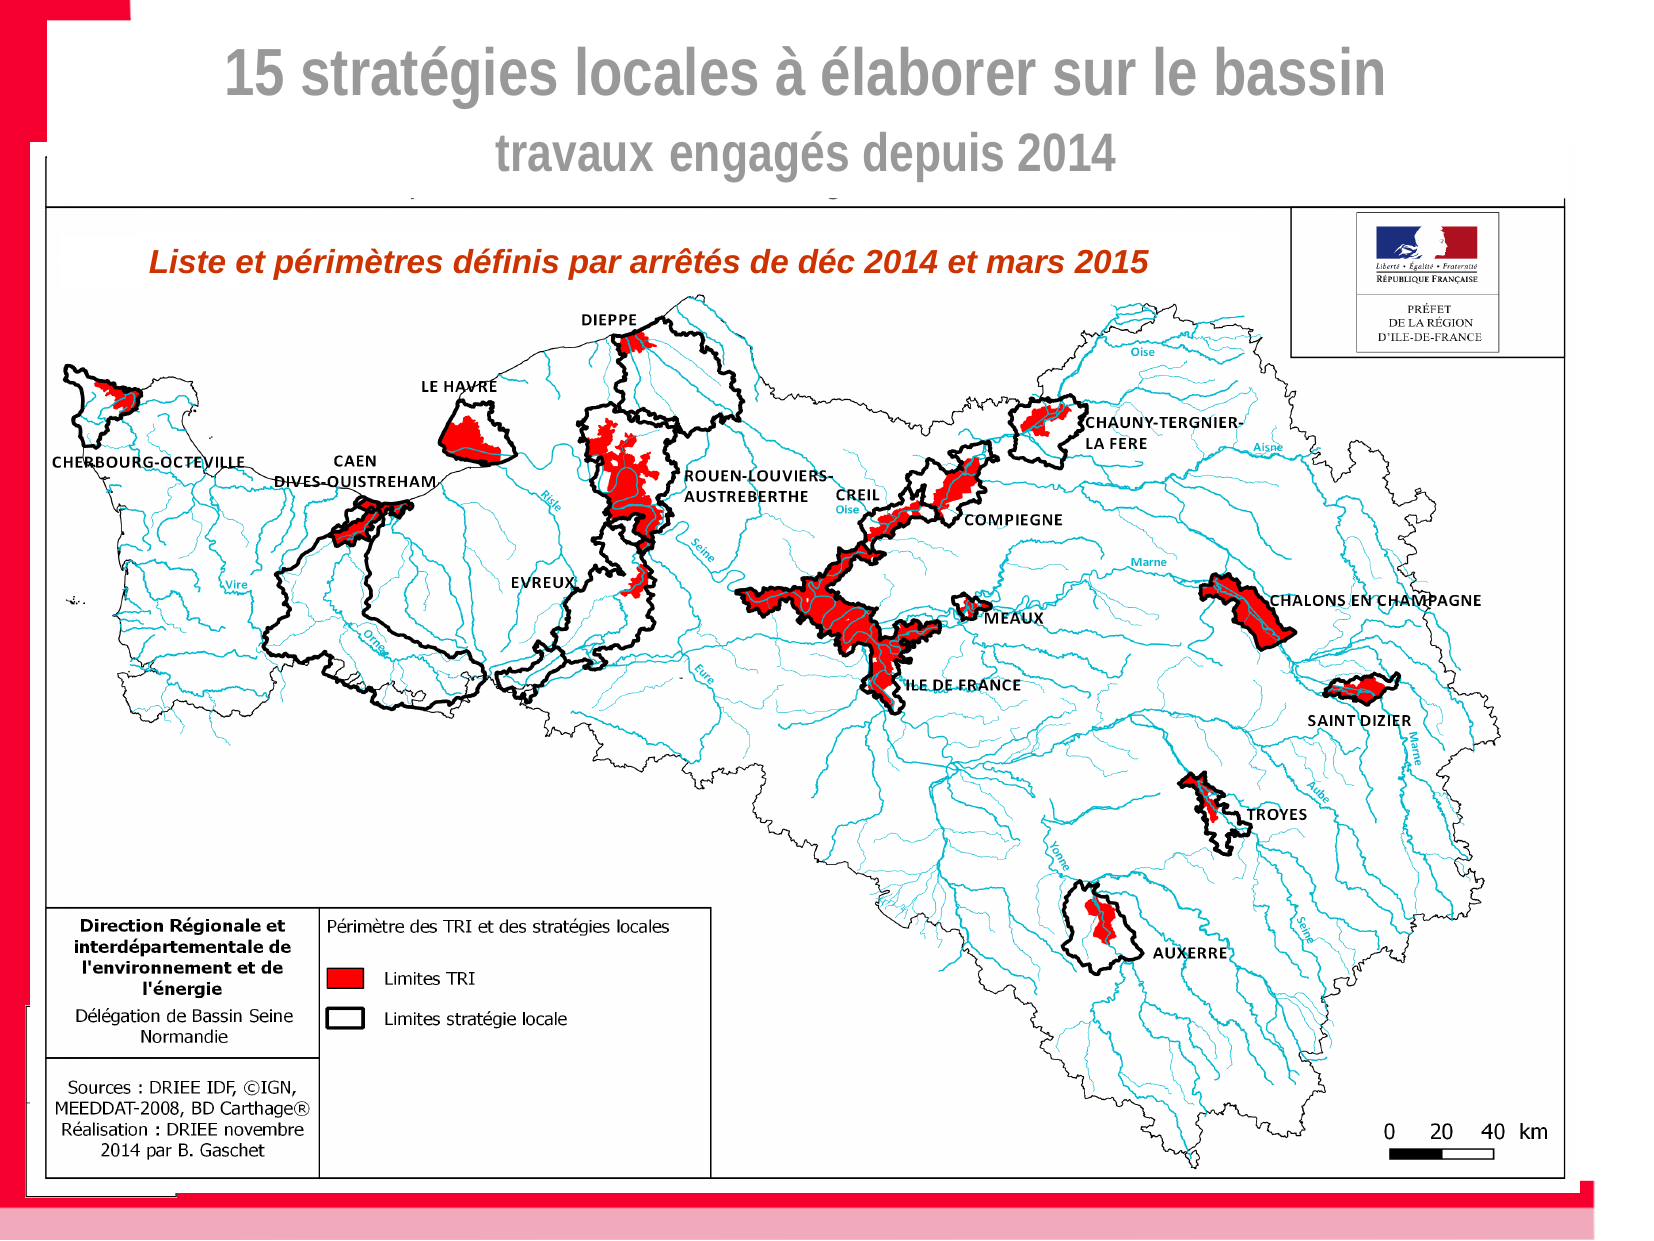

# 15 stratégies locales à élaborer sur le bassin travaux engagés depuis 2014
Liste et périmètres définis par arrêtés de déc 2014 et mars 2015